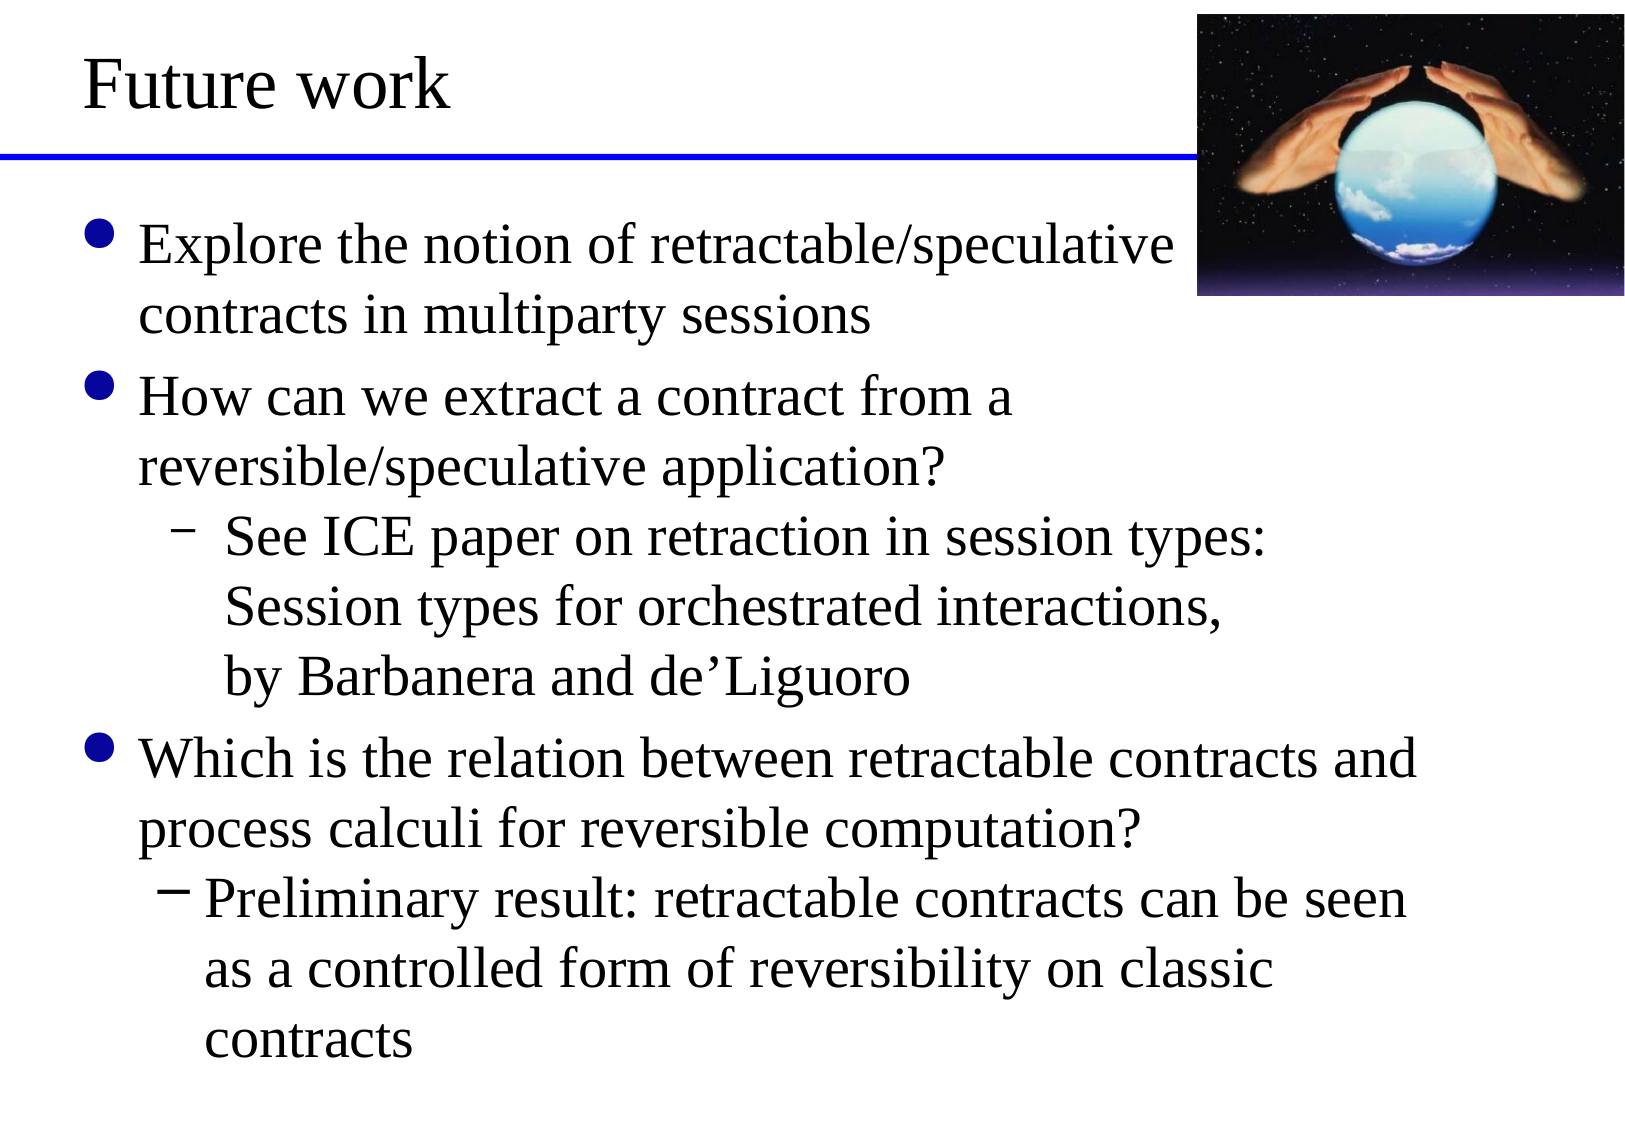

# Future work
Explore the notion of retractable/speculative
contracts in multiparty sessions
How can we extract a contract from a reversible/speculative application?
See ICE paper on retraction in session types:
Session types for orchestrated interactions,
by Barbanera and de’Liguoro
Which is the relation between retractable contracts and process calculi for reversible computation?
Preliminary result: retractable contracts can be seen as a controlled form of reversibility on classic contracts